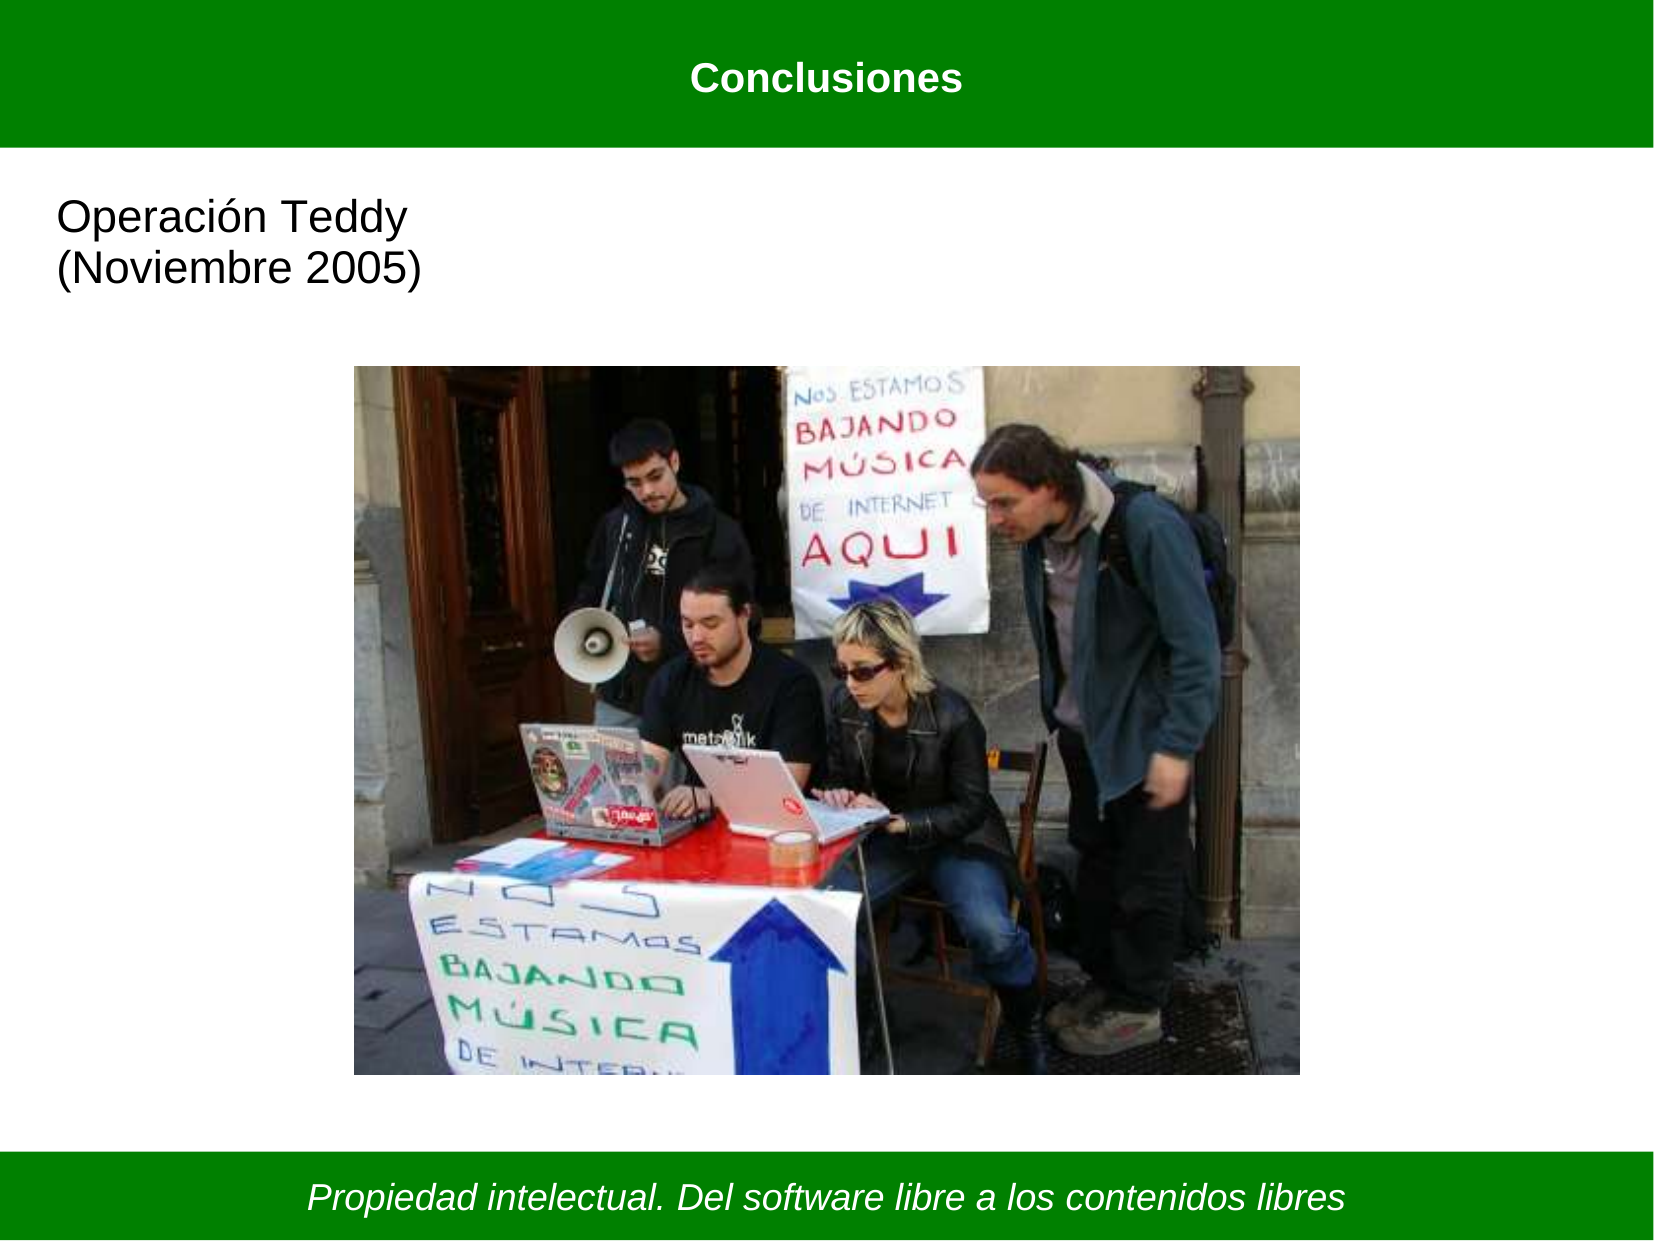

Conclusiones
Operación Teddy
(Noviembre 2005)
Propiedad intelectual. Del software libre a los contenidos libres